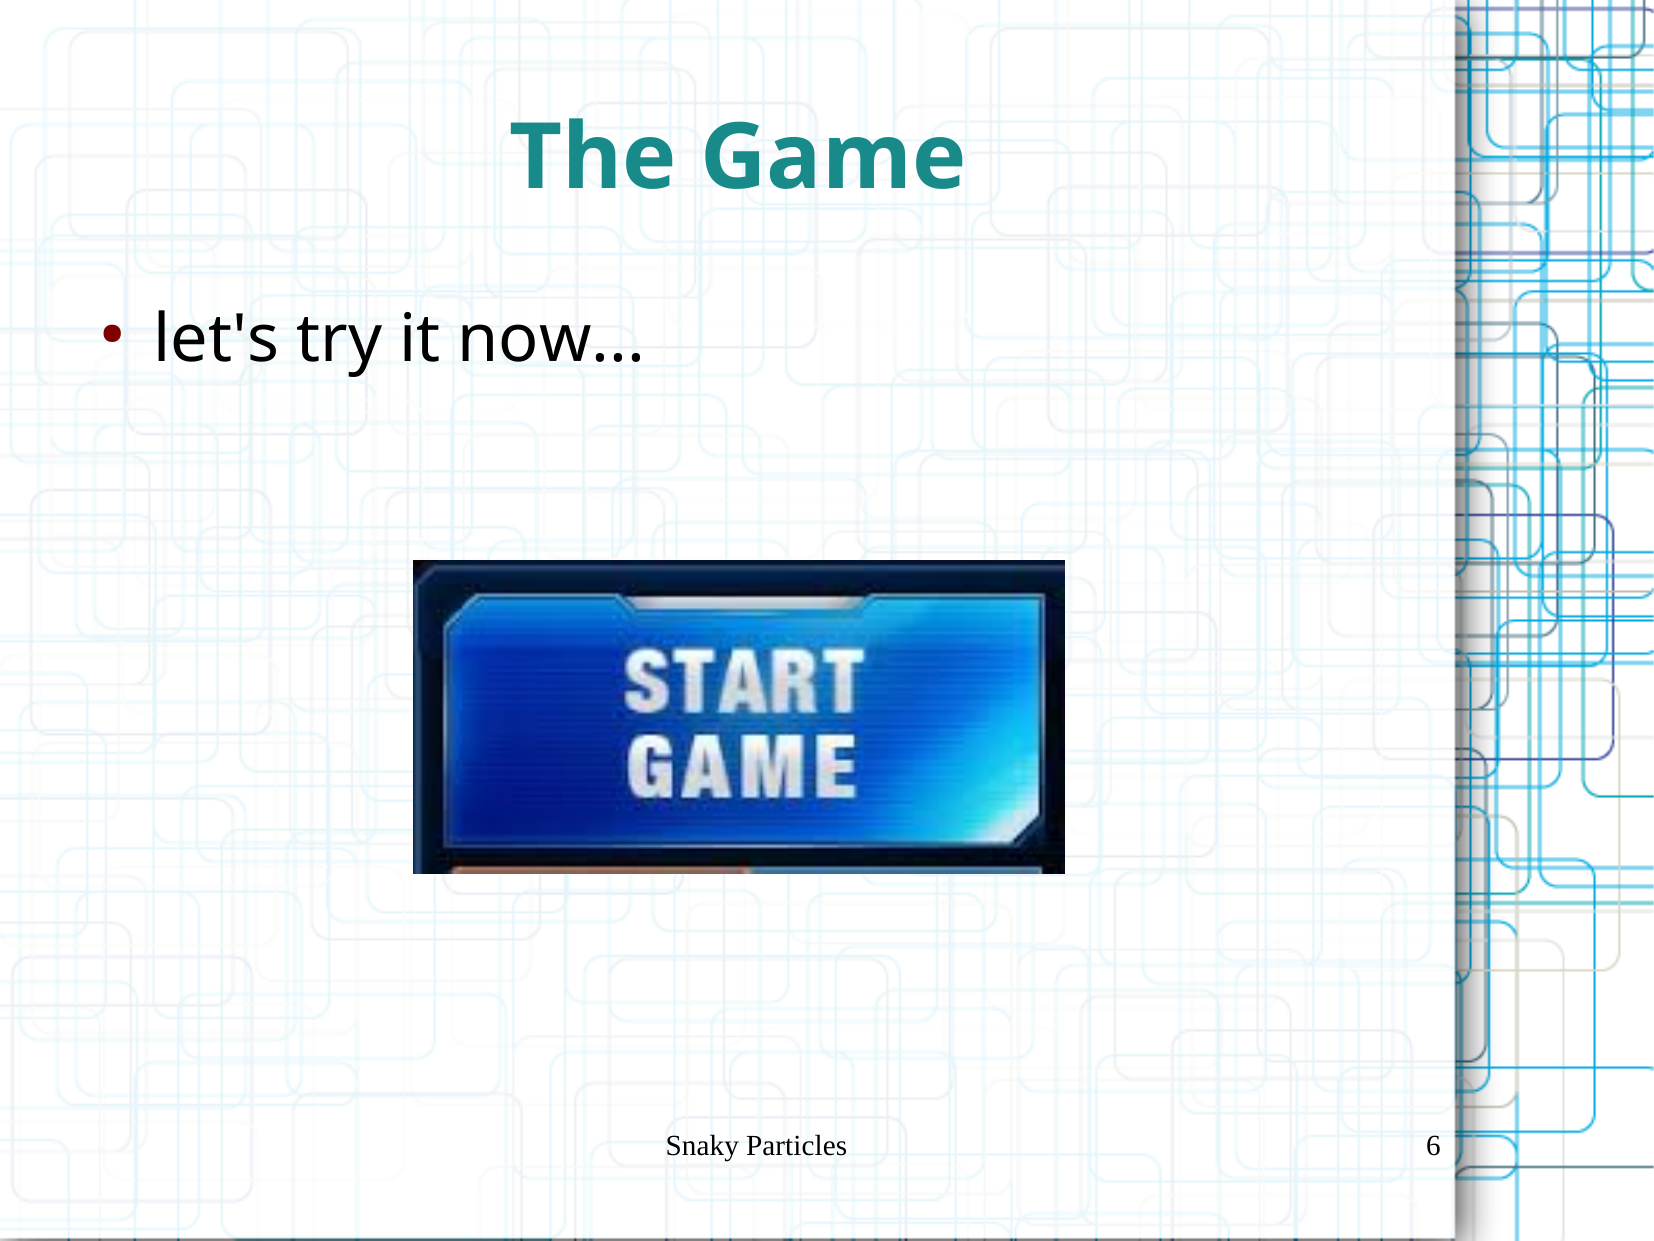

# The Game
let's try it now...
Snaky Particles
6